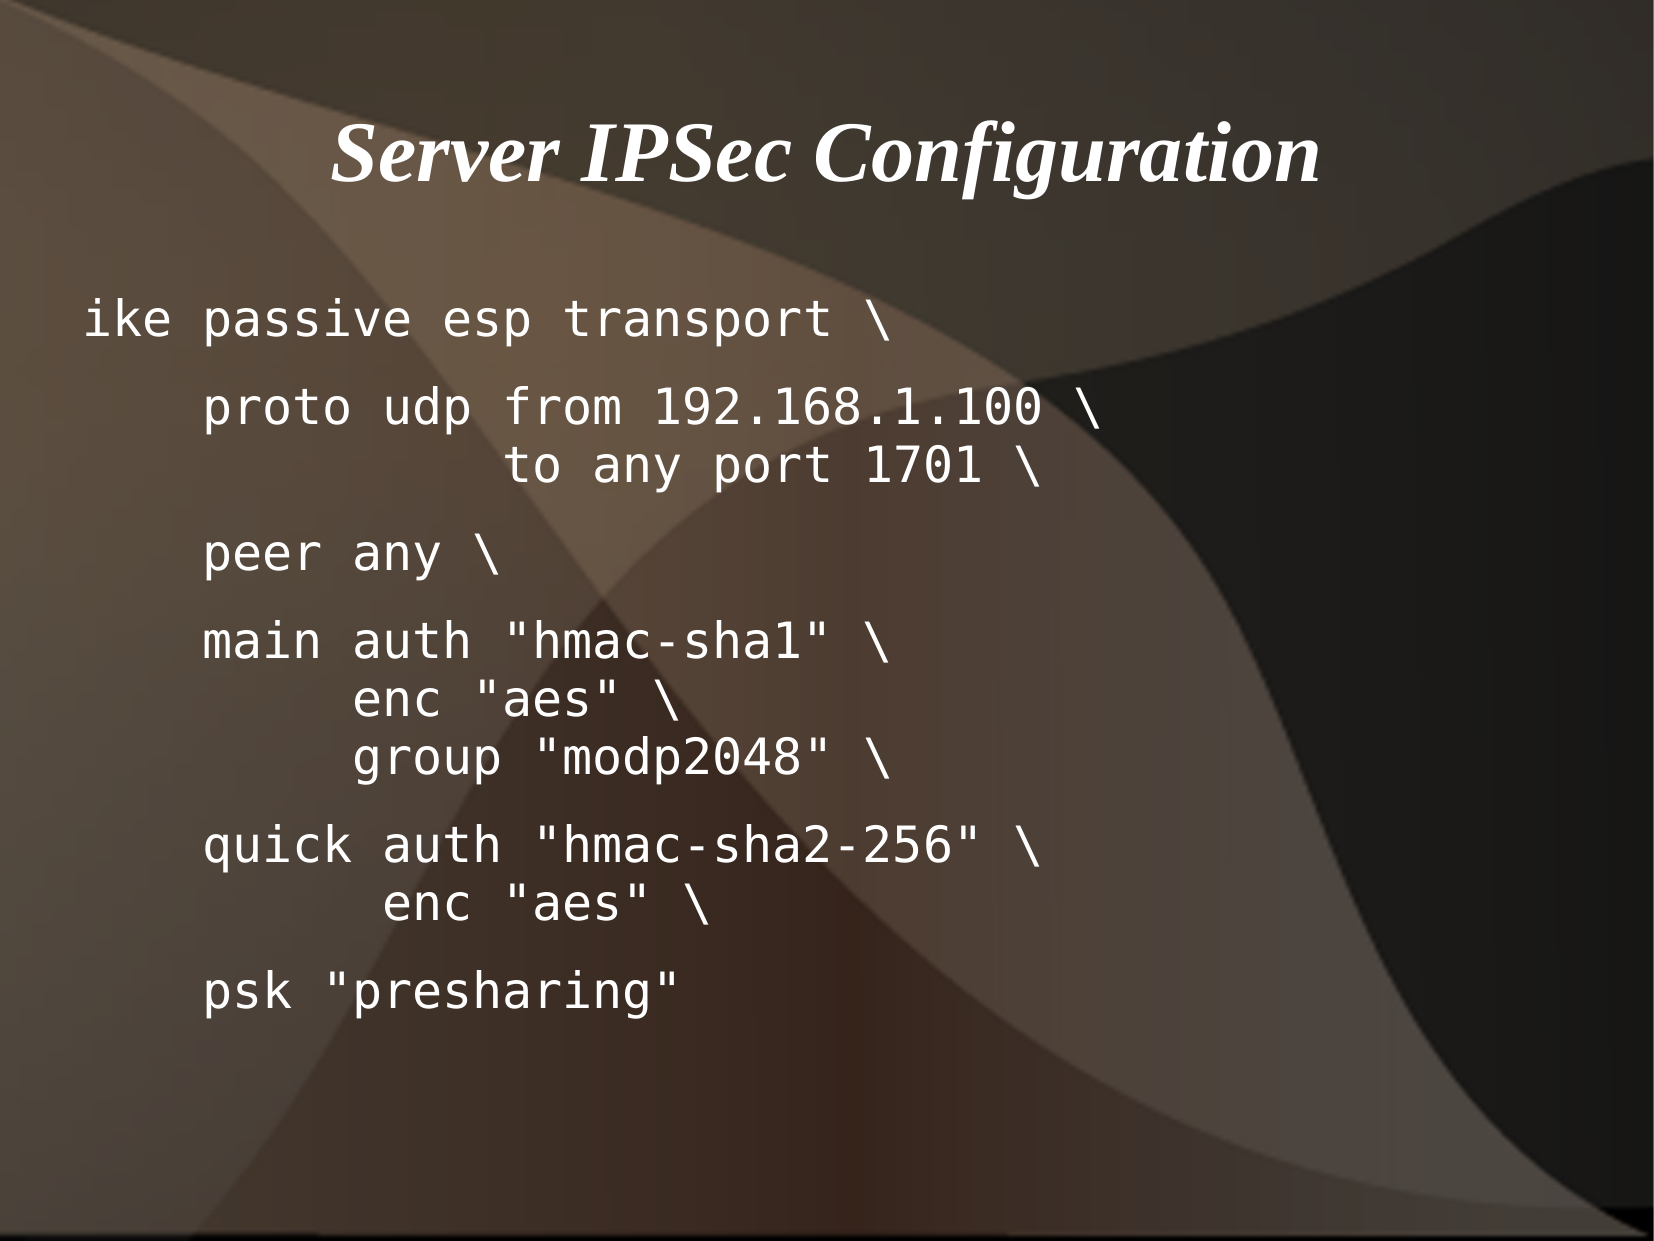

# Server IPSec Configuration
ike passive esp transport \
 proto udp from 192.168.1.100 \
 to any port 1701 \
 peer any \
 main auth "hmac-sha1" \
 enc "aes" \
 group "modp2048" \
 quick auth "hmac-sha2-256" \
 enc "aes" \
 psk "presharing"